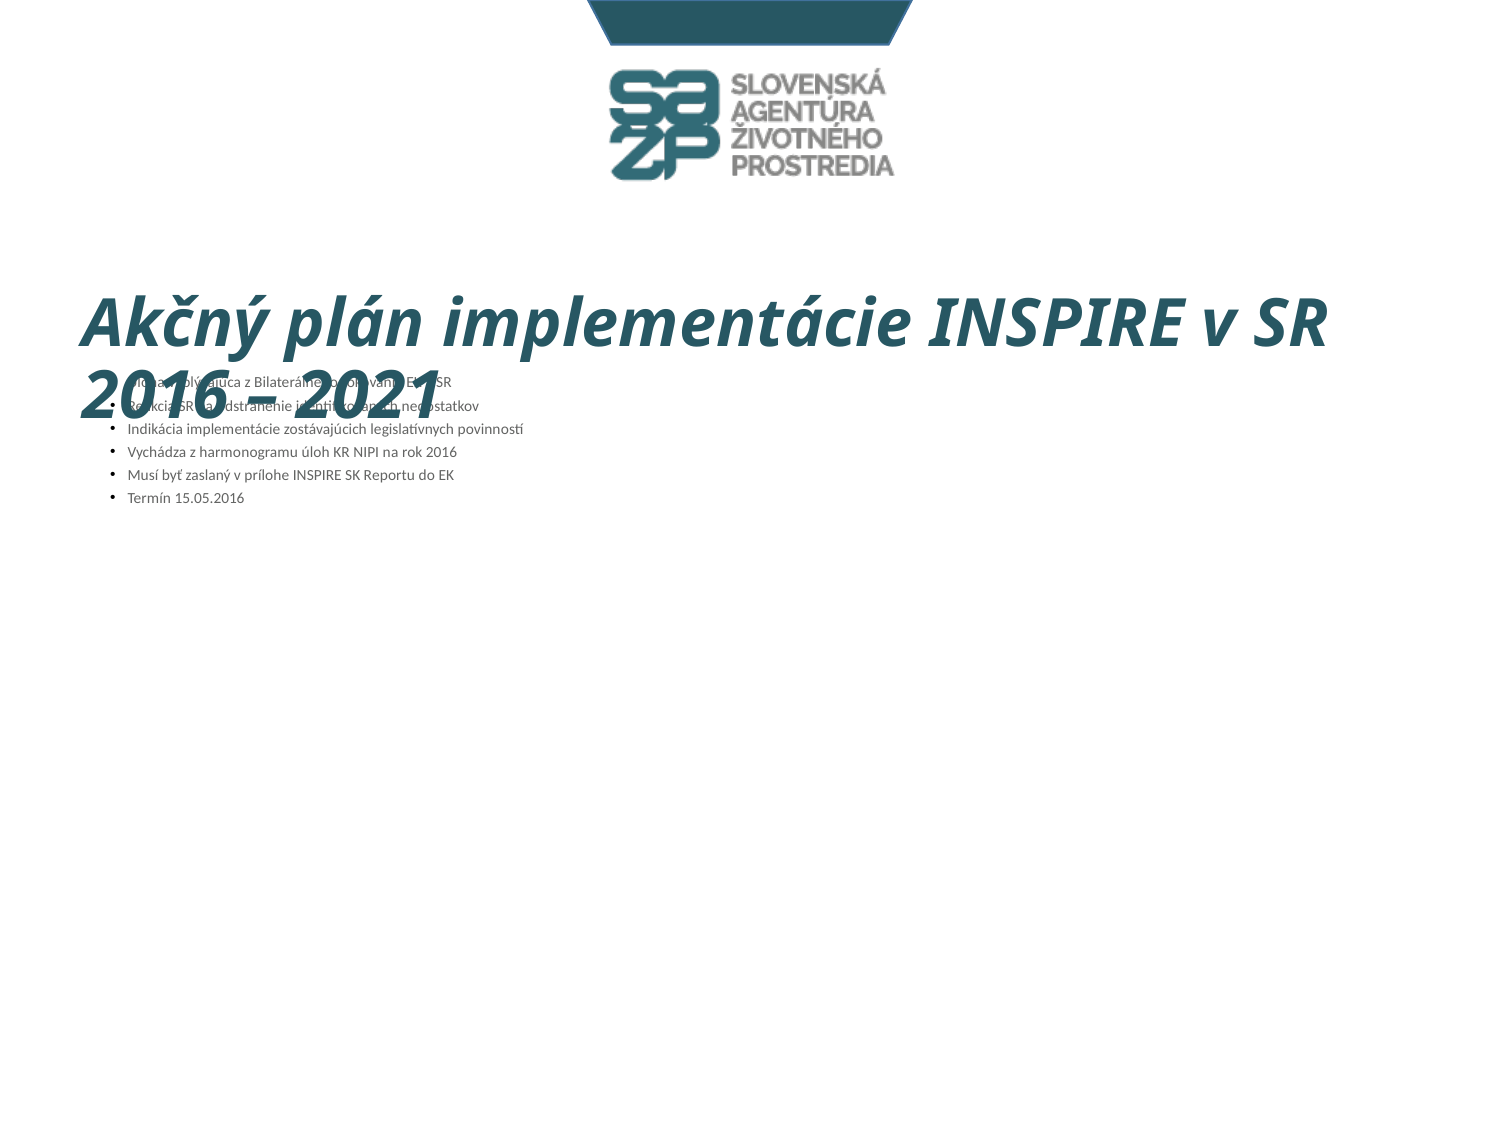

Akčný plán implementácie INSPIRE v SR 2016 – 2021
# Úloha vyplývajúca z Bilaterálneho rokovania EK a SR
Reakcia SR na odstránenie identifikovaných nedostatkov
Indikácia implementácie zostávajúcich legislatívnych povinností
Vychádza z harmonogramu úloh KR NIPI na rok 2016
Musí byť zaslaný v prílohe INSPIRE SK Reportu do EK
Termín 15.05.2016